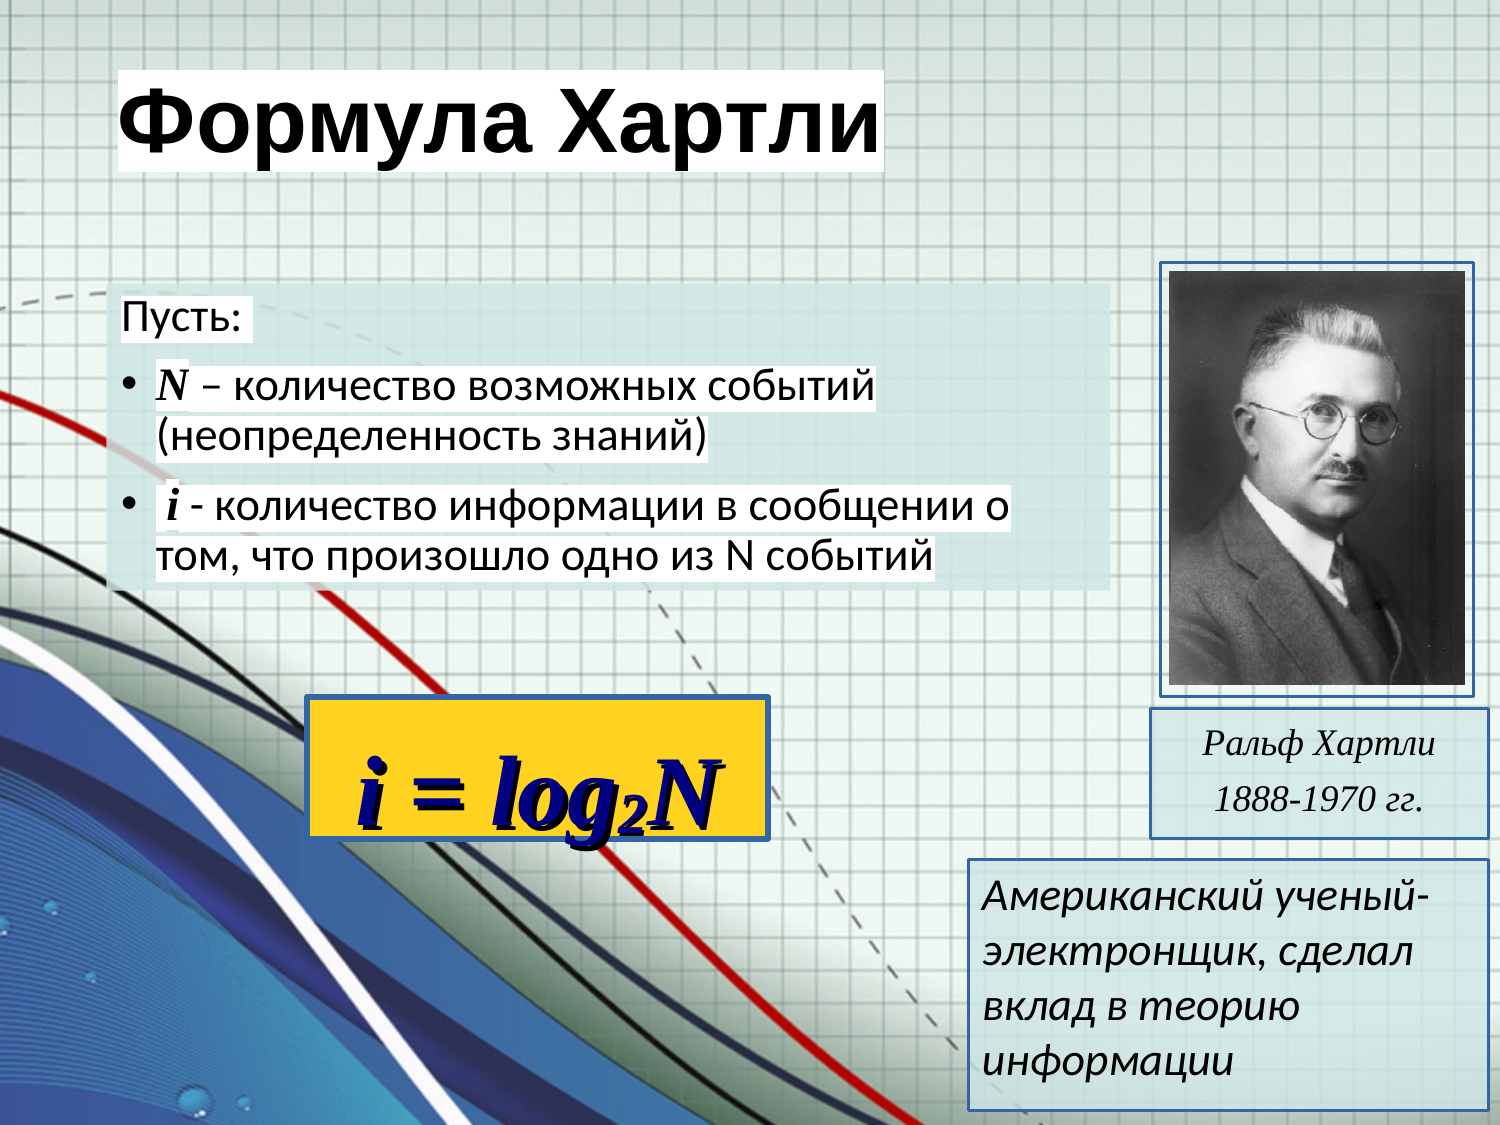

# Формула Хартли
Пусть:
N – количество возможных событий (неопределенность знаний)
 i - количество информации в сообщении о том, что произошло одно из N событий
i = log2N
Ральф Хартли
1888-1970 гг.
Американский ученый-электронщик, сделал вклад в теорию информации